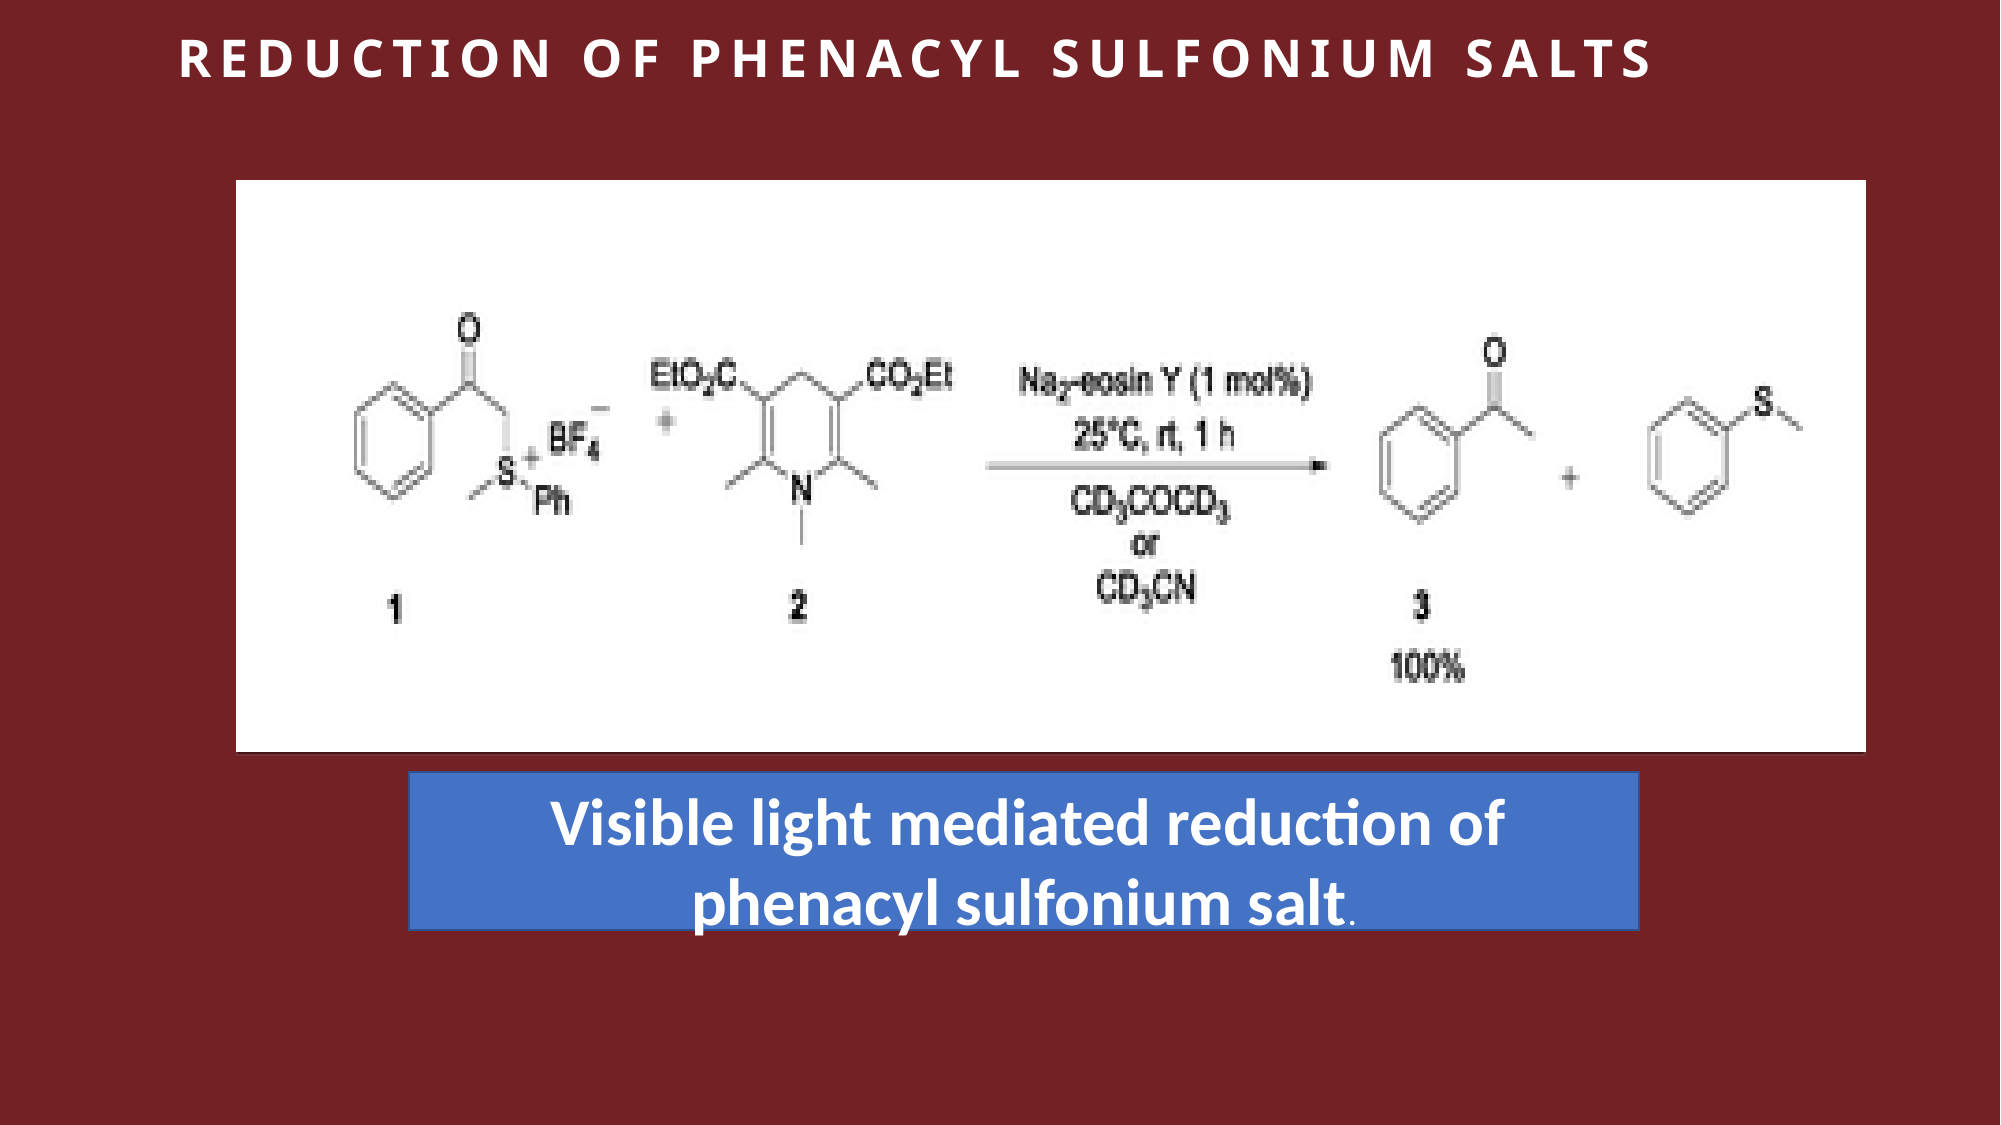

# Reduction of phenacyl sulfonium salts
 Visible light mediated reduction of phenacyl sulfonium salt.